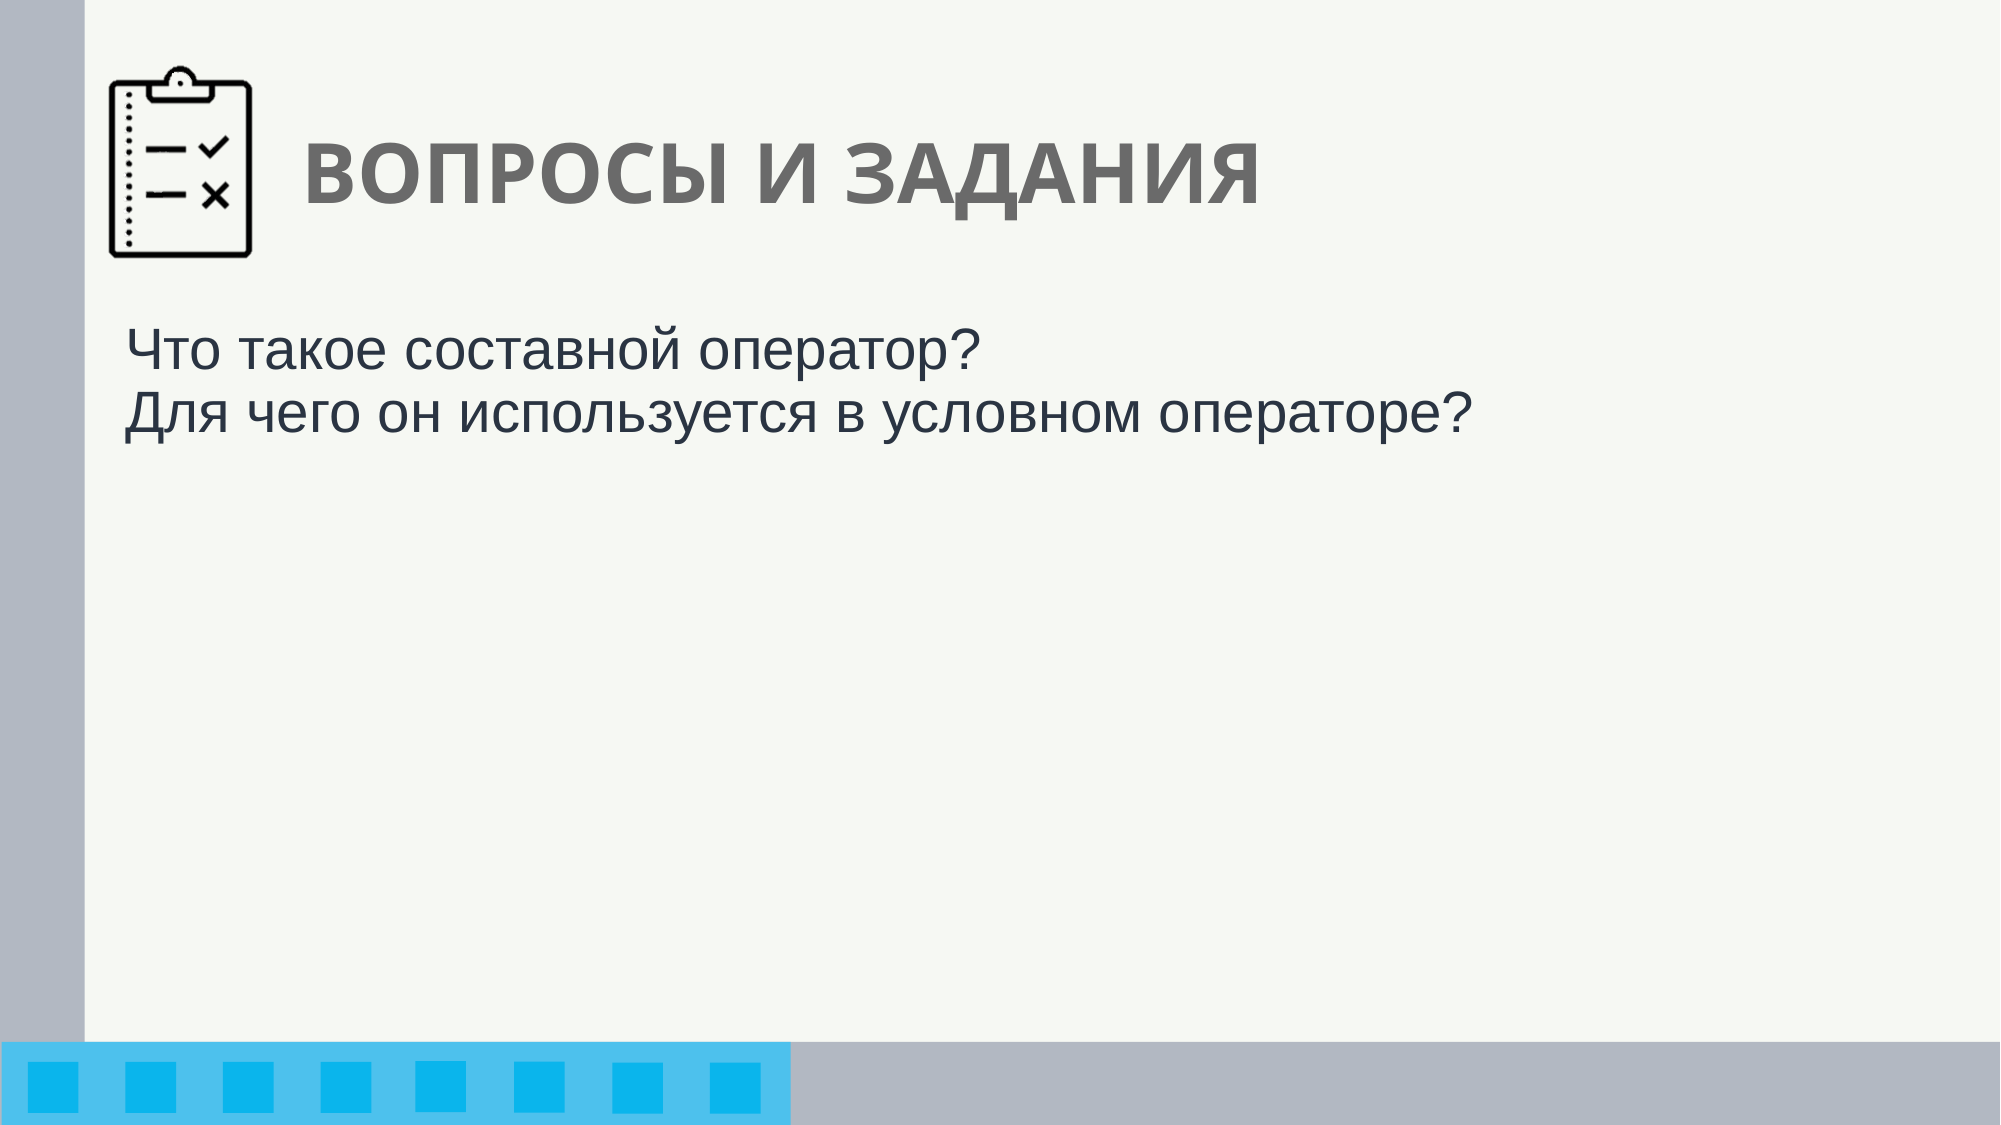

# ВОПРОСЫ И ЗАДАНИЯ
Что такое составной оператор?
Для чего он используется в условном операторе?